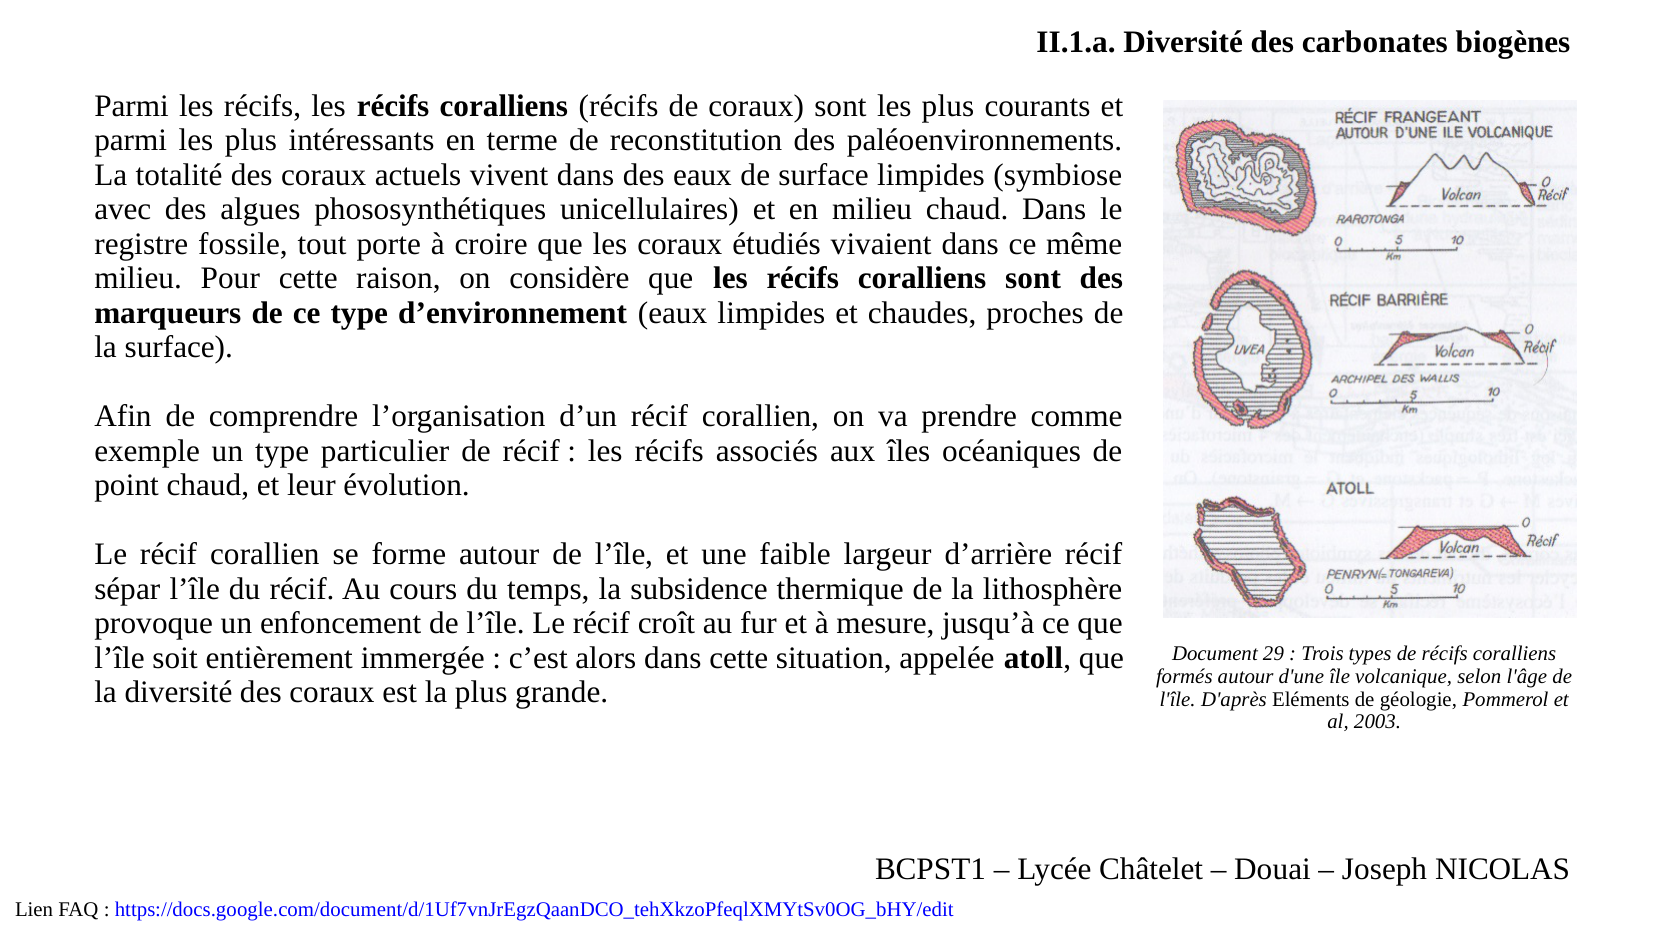

II.1.a. Diversité des carbonates biogènes
Parmi les récifs, les récifs coralliens (récifs de coraux) sont les plus courants et parmi les plus intéressants en terme de reconstitution des paléoenvironnements. La totalité des coraux actuels vivent dans des eaux de surface limpides (symbiose avec des algues phososynthétiques unicellulaires) et en milieu chaud. Dans le registre fossile, tout porte à croire que les coraux étudiés vivaient dans ce même milieu. Pour cette raison, on considère que les récifs coralliens sont des marqueurs de ce type d’environnement (eaux limpides et chaudes, proches de la surface).
Afin de comprendre l’organisation d’un récif corallien, on va prendre comme exemple un type particulier de récif : les récifs associés aux îles océaniques de point chaud, et leur évolution.
Le récif corallien se forme autour de l’île, et une faible largeur d’arrière récif sépar l’île du récif. Au cours du temps, la subsidence thermique de la lithosphère provoque un enfoncement de l’île. Le récif croît au fur et à mesure, jusqu’à ce que l’île soit entièrement immergée : c’est alors dans cette situation, appelée atoll, que la diversité des coraux est la plus grande.
Document 29 : Trois types de récifs coralliens formés autour d'une île volcanique, selon l'âge de l'île. D'après Eléments de géologie, Pommerol et al, 2003.
BCPST1 – Lycée Châtelet – Douai – Joseph NICOLAS
Lien FAQ : https://docs.google.com/document/d/1Uf7vnJrEgzQaanDCO_tehXkzoPfeqlXMYtSv0OG_bHY/edit